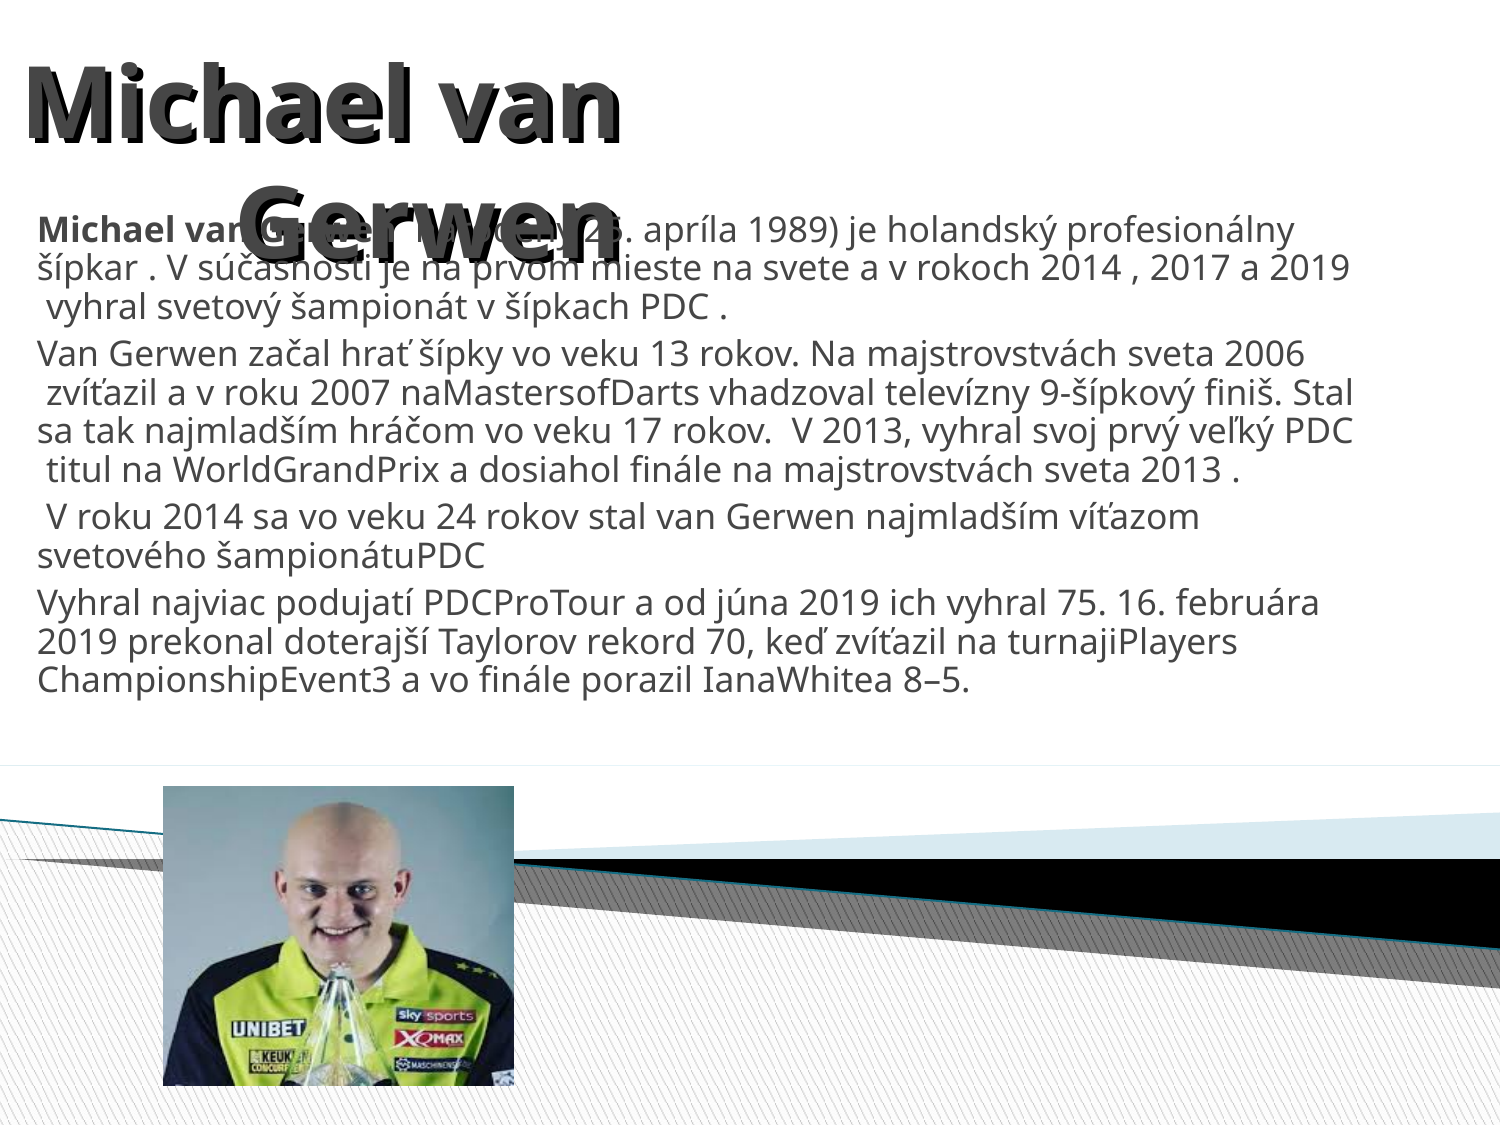

# Michael van Gerwen
Michael van Gerwen  narodený 25. apríla 1989) je holandský profesionálny šípkar . V súčasnosti je na prvom mieste na svete a v rokoch 2014 , 2017 a 2019 vyhral svetový šampionát v šípkach PDC .
Van Gerwen začal hrať šípky vo veku 13 rokov. Na majstrovstvách sveta 2006 zvíťazil a v roku 2007 naMastersofDarts vhadzoval televízny 9-šípkový finiš. Stal sa tak najmladším hráčom vo veku 17 rokov. V 2013, vyhral svoj prvý veľký PDC titul na WorldGrandPrix a dosiahol finále na majstrovstvách sveta 2013 .
 V roku 2014 sa vo veku 24 rokov stal van Gerwen najmladším víťazom svetového šampionátuPDC
Vyhral najviac podujatí PDCProTour a od júna 2019 ich vyhral 75. 16. februára 2019 prekonal doterajší Taylorov rekord 70, keď zvíťazil na turnajiPlayersChampionshipEvent3 a vo finále porazil IanaWhitea 8–5.